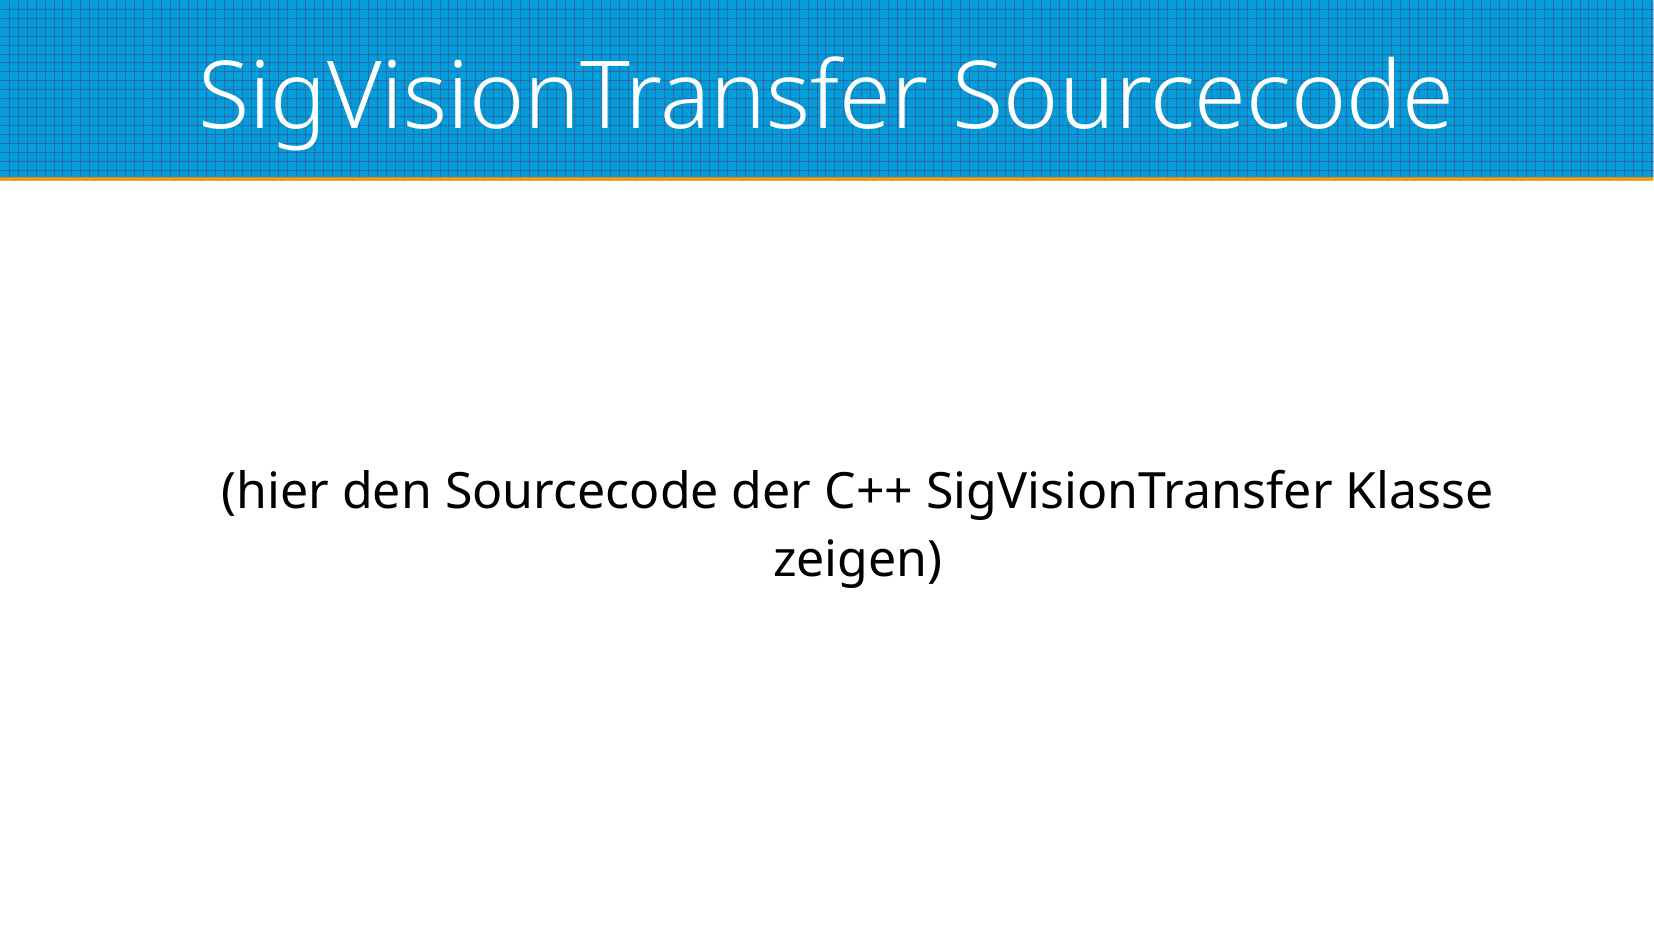

# SigVisionTransfer Sourcecode
(hier den Sourcecode der C++ SigVisionTransfer Klasse zeigen)